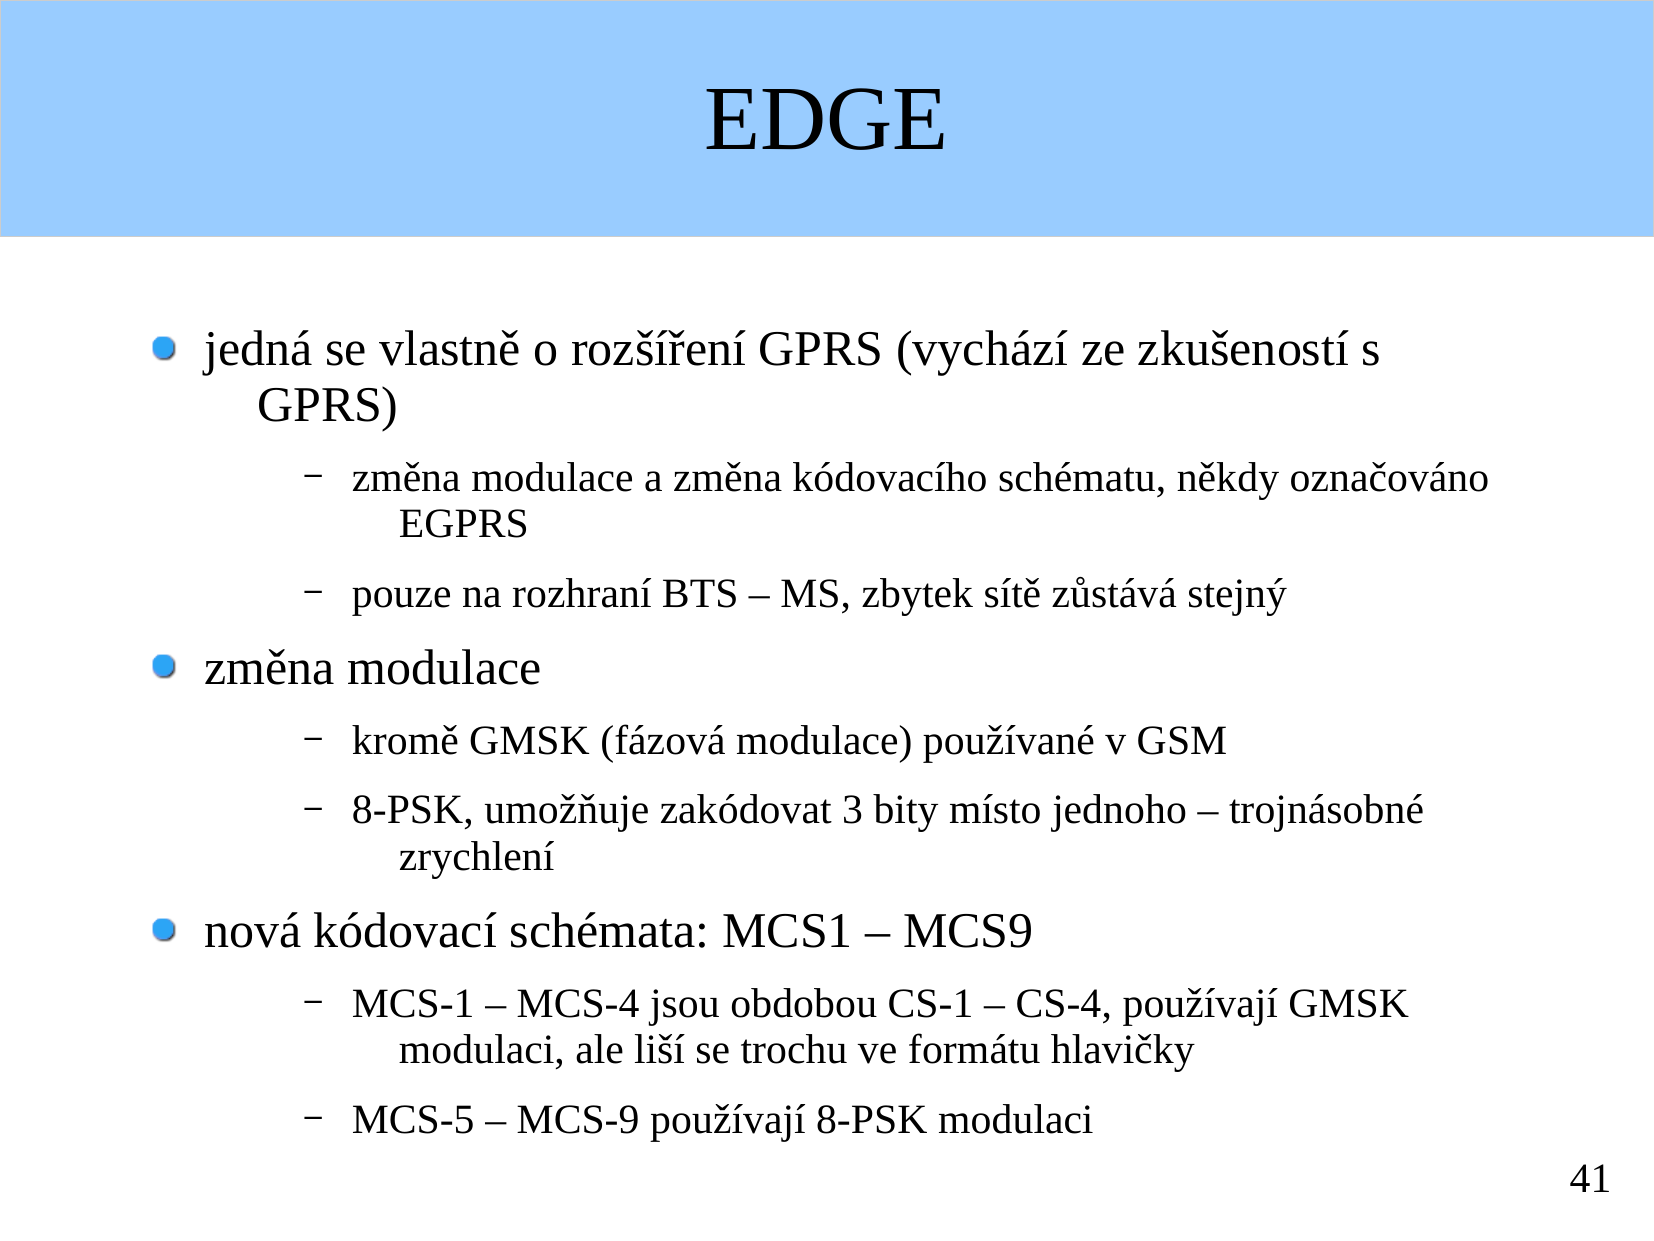

# EDGE
jedná se vlastně o rozšíření GPRS (vychází ze zkušeností s GPRS)
změna modulace a změna kódovacího schématu, někdy označováno EGPRS
pouze na rozhraní BTS – MS, zbytek sítě zůstává stejný
změna modulace
kromě GMSK (fázová modulace) používané v GSM
8-PSK, umožňuje zakódovat 3 bity místo jednoho – trojnásobné zrychlení
nová kódovací schémata: MCS1 – MCS9
MCS-1 – MCS-4 jsou obdobou CS-1 – CS-4, používají GMSK modulaci, ale liší se trochu ve formátu hlavičky
MCS-5 – MCS-9 používají 8-PSK modulaci